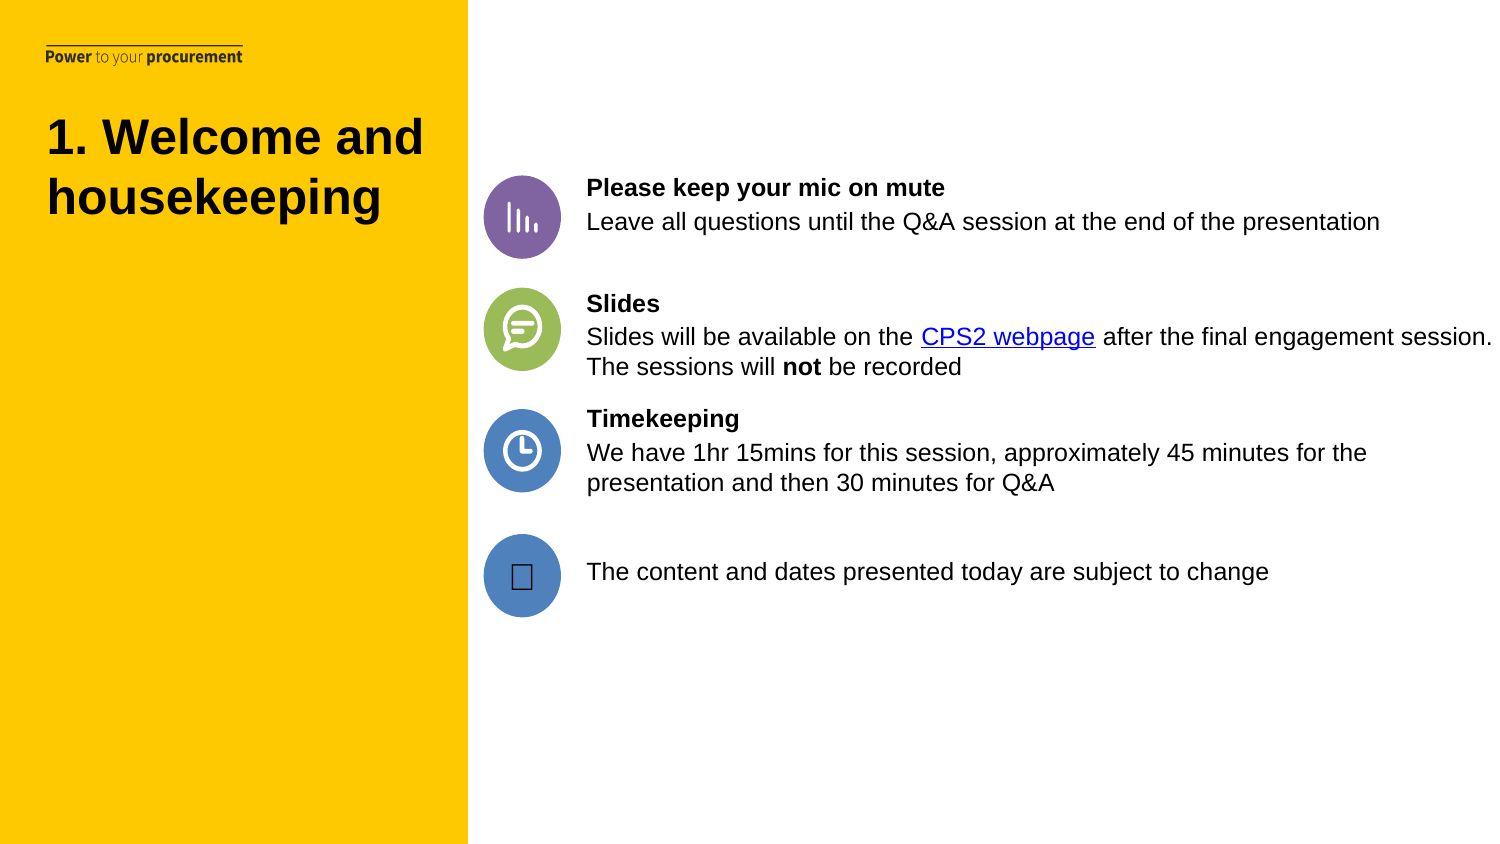

# 1. Welcome and housekeeping
Please keep your mic on mute
Leave all questions until the Q&A session at the end of the presentation
Slides
Slides will be available on the CPS2 webpage after the final engagement session.
The sessions will not be recorded
Timekeeping
We have 1hr 15mins for this session, approximately 45 minutes for the presentation and then 30 minutes for Q&A
❕
The content and dates presented today are subject to change